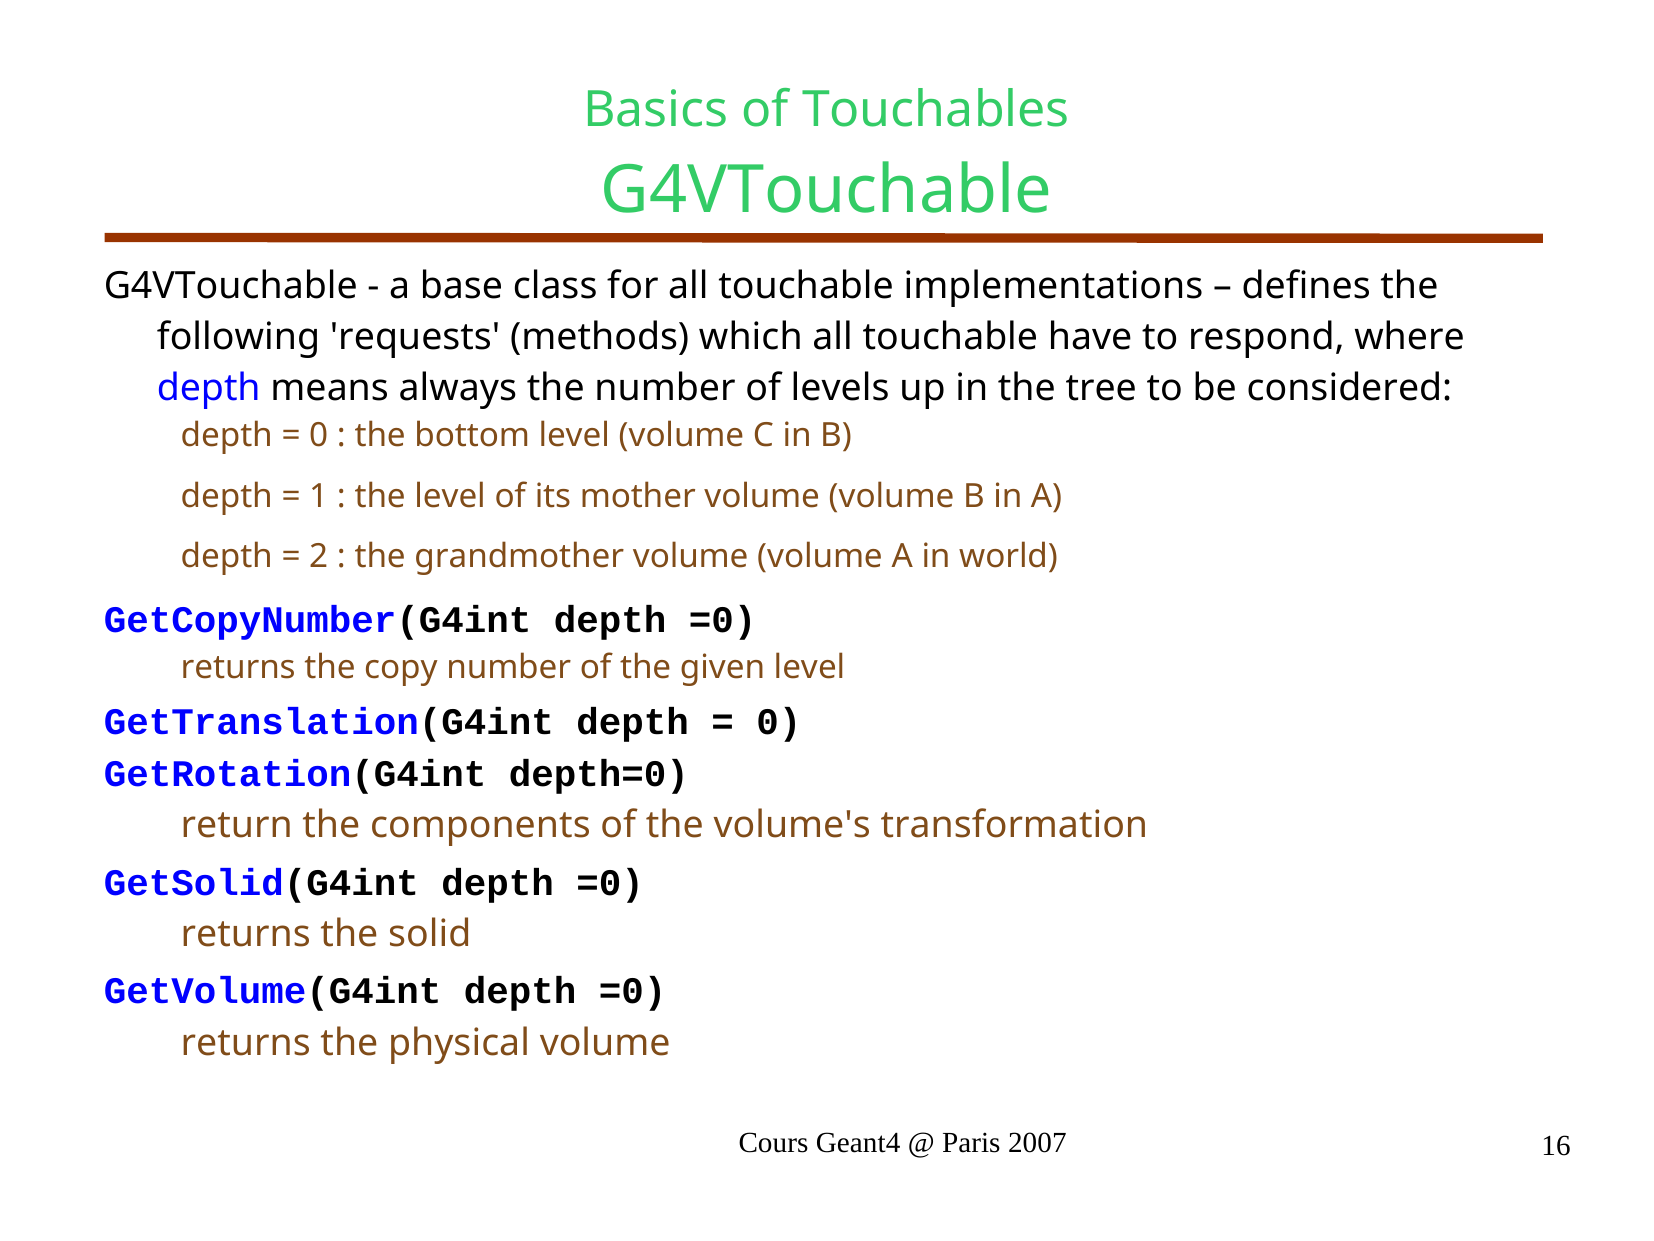

# Basics of Touchables G4VTouchable
G4VTouchable - a base class for all touchable implementations – defines the following 'requests' (methods) which all touchable have to respond, where depth means always the number of levels up in the tree to be considered:
depth = 0 : the bottom level (volume C in B)
depth = 1 : the level of its mother volume (volume B in A)
depth = 2 : the grandmother volume (volume A in world)
GetCopyNumber(G4int depth =0)
returns the copy number of the given level
GetTranslation(G4int depth = 0)
GetRotation(G4int depth=0)
return the components of the volume's transformation
GetSolid(G4int depth =0)
returns the solid
GetVolume(G4int depth =0)
returns the physical volume
Cours Geant4 @ Paris 2007
16